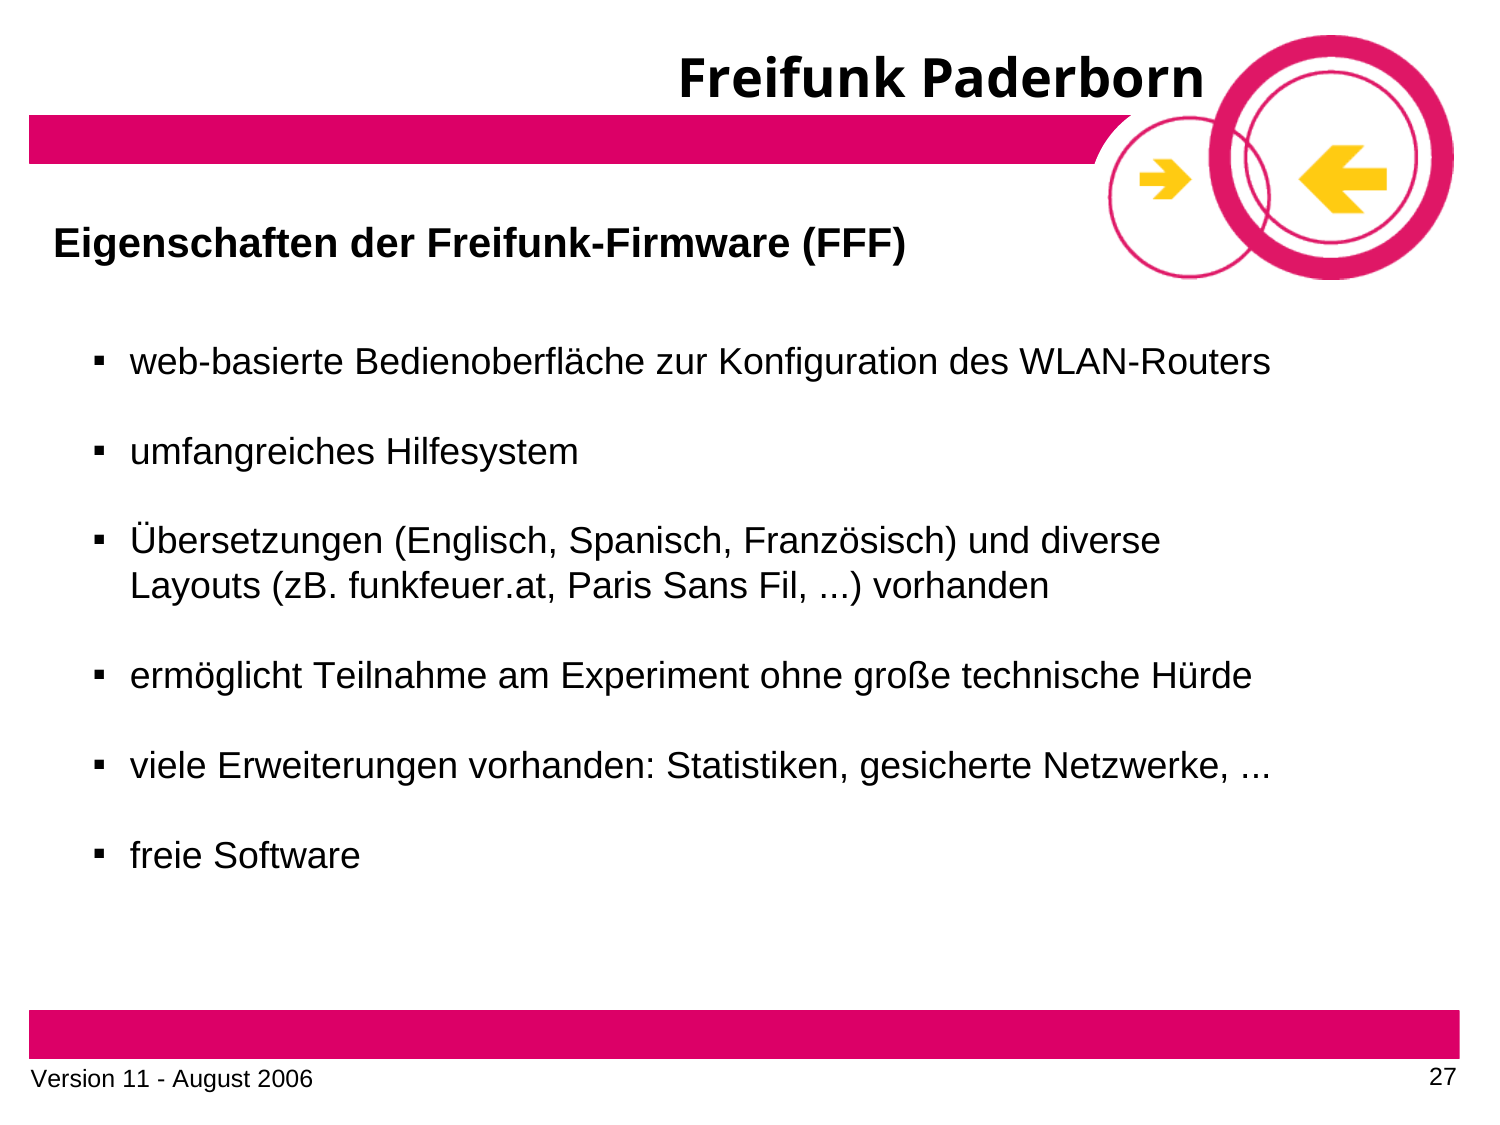

Eigenschaften der Freifunk-Firmware (FFF)
web-basierte Bedienoberfläche zur Konfiguration des WLAN-Routers
umfangreiches Hilfesystem
Übersetzungen (Englisch, Spanisch, Französisch) und diverse Layouts (zB. funkfeuer.at, Paris Sans Fil, ...) vorhanden
ermöglicht Teilnahme am Experiment ohne große technische Hürde
viele Erweiterungen vorhanden: Statistiken, gesicherte Netzwerke, ...
freie Software
27
Version 11 - August 2006